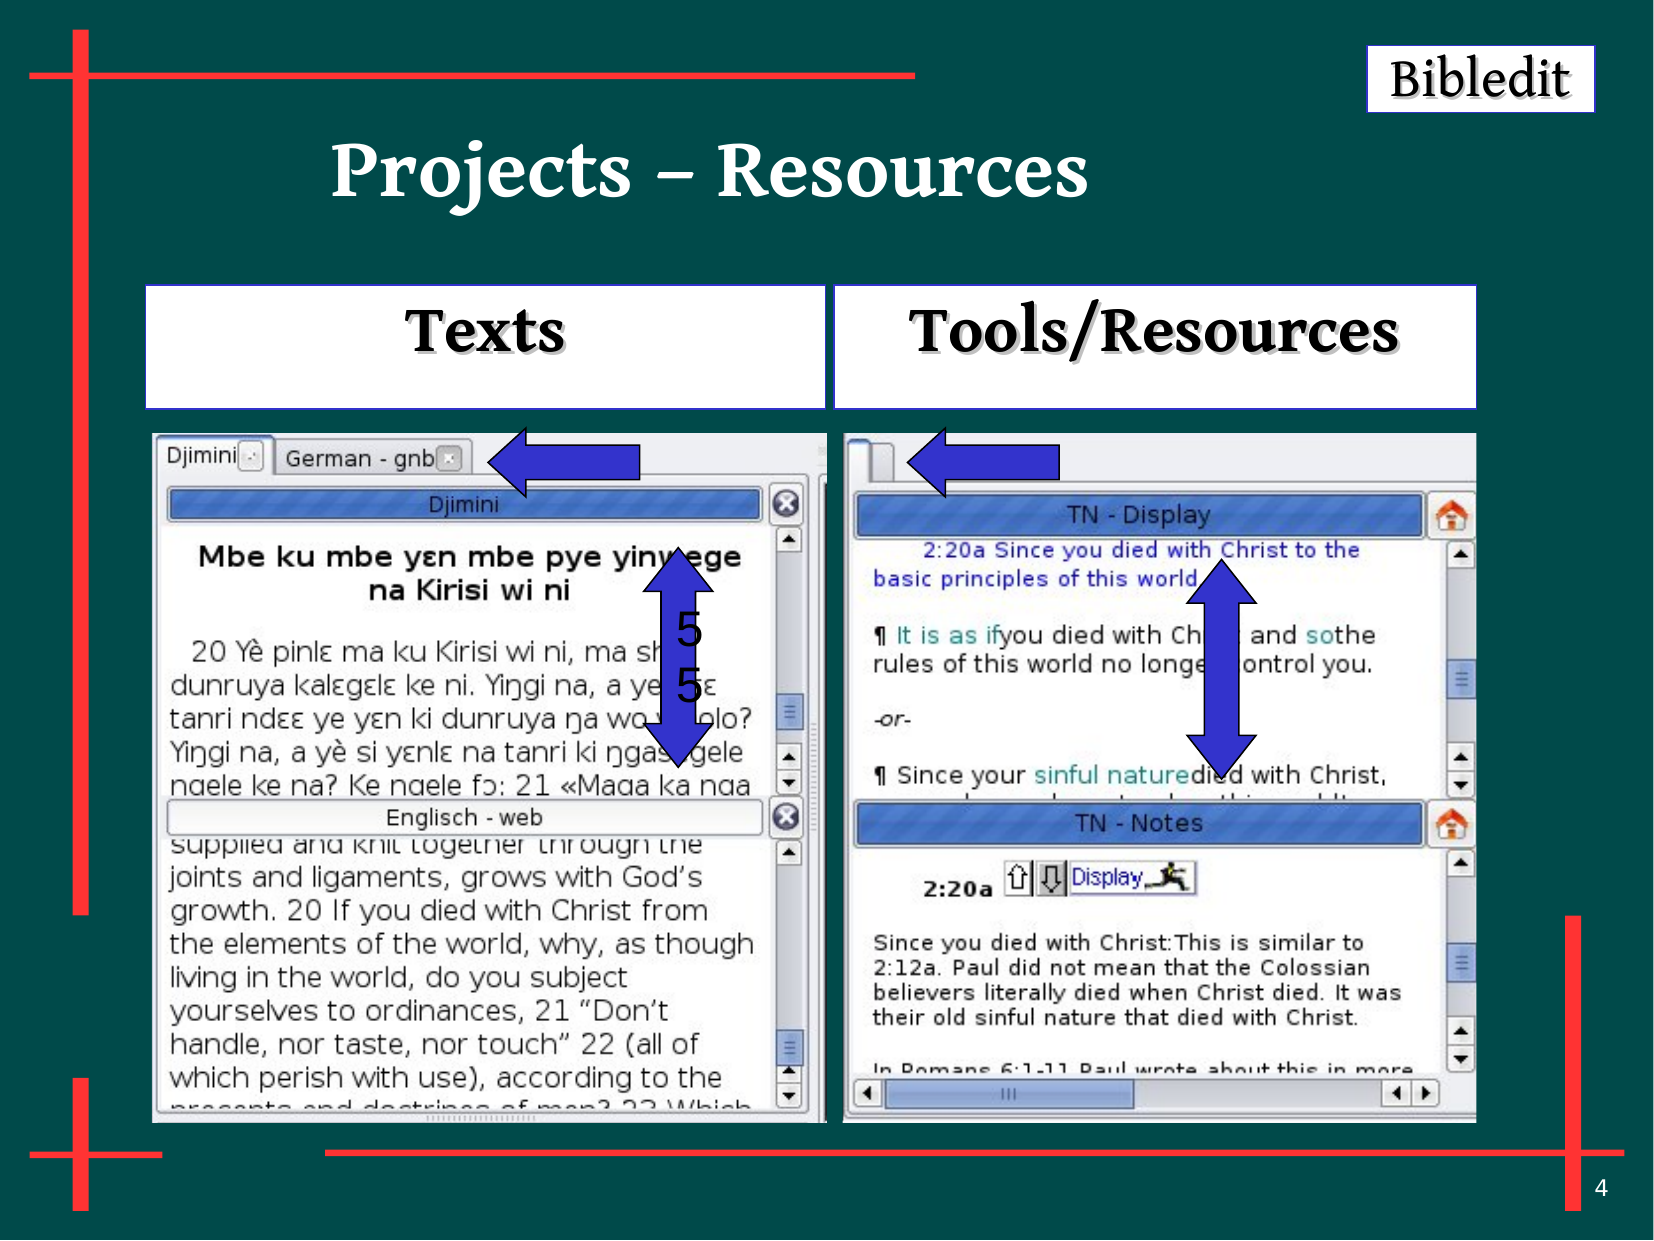

Bibledit
# Projects – Resources
Texts
Tools/Resources
55